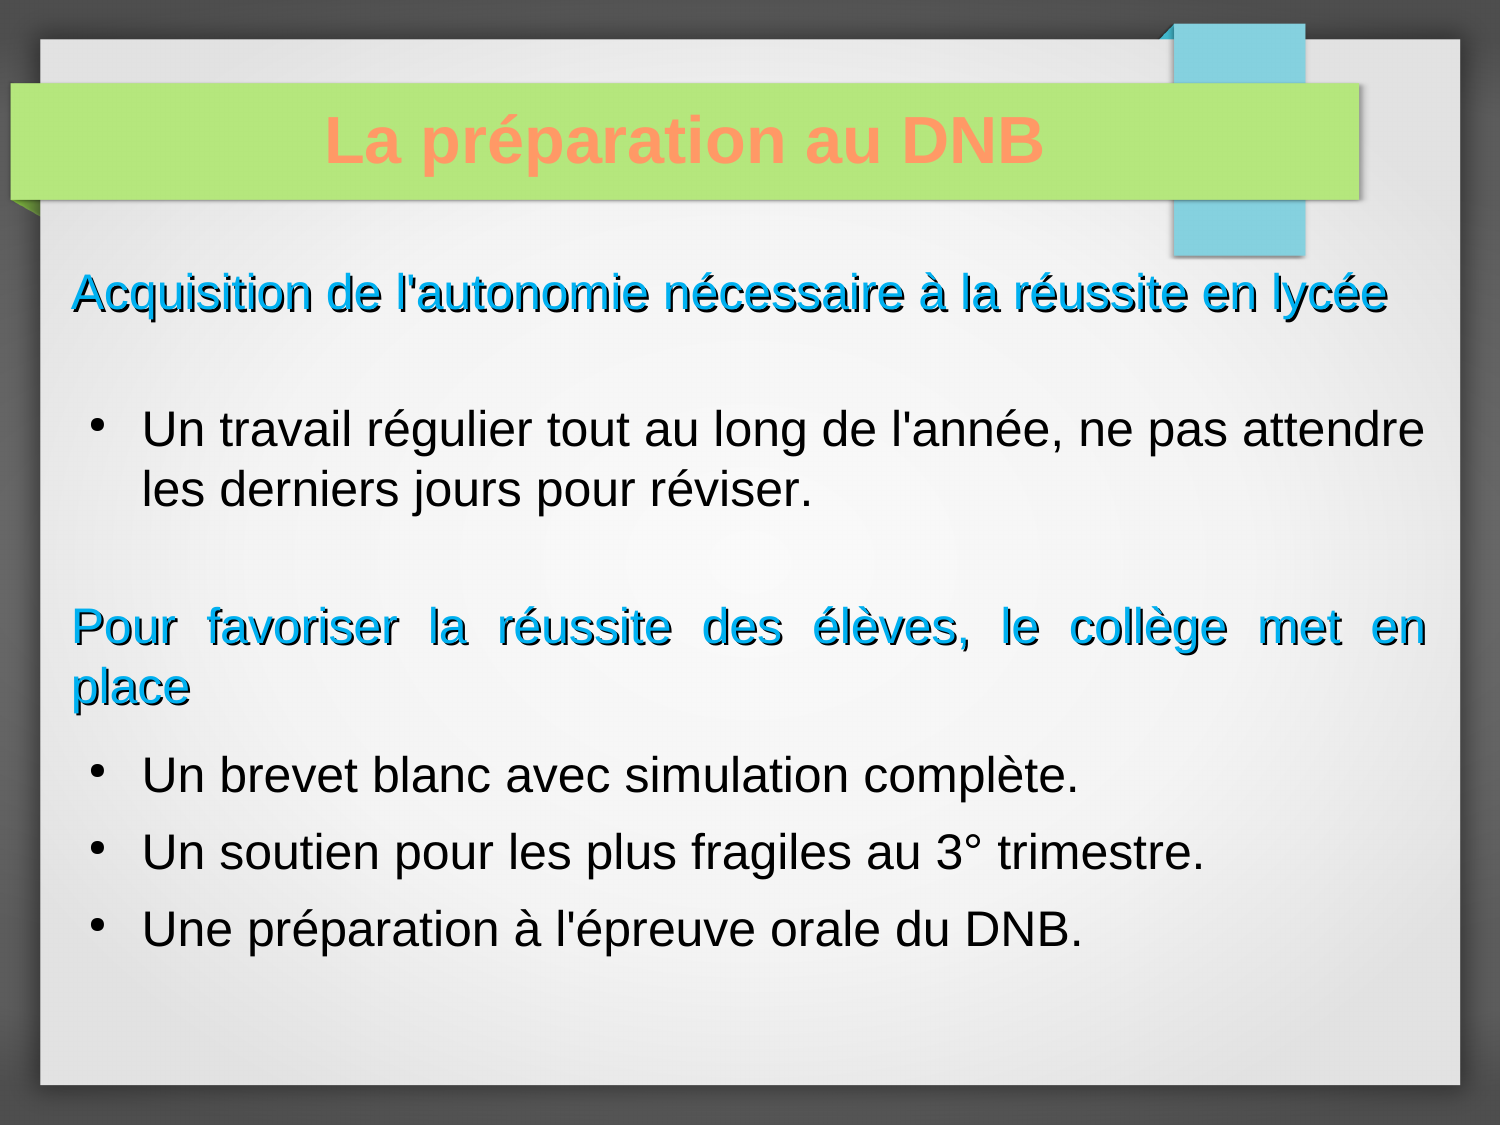

La préparation au DNB
# Acquisition de l'autonomie nécessaire à la réussite en lycée
Un travail régulier tout au long de l'année, ne pas attendre les derniers jours pour réviser.
Pour favoriser la réussite des élèves, le collège met en place
Un brevet blanc avec simulation complète.
Un soutien pour les plus fragiles au 3° trimestre.
Une préparation à l'épreuve orale du DNB.